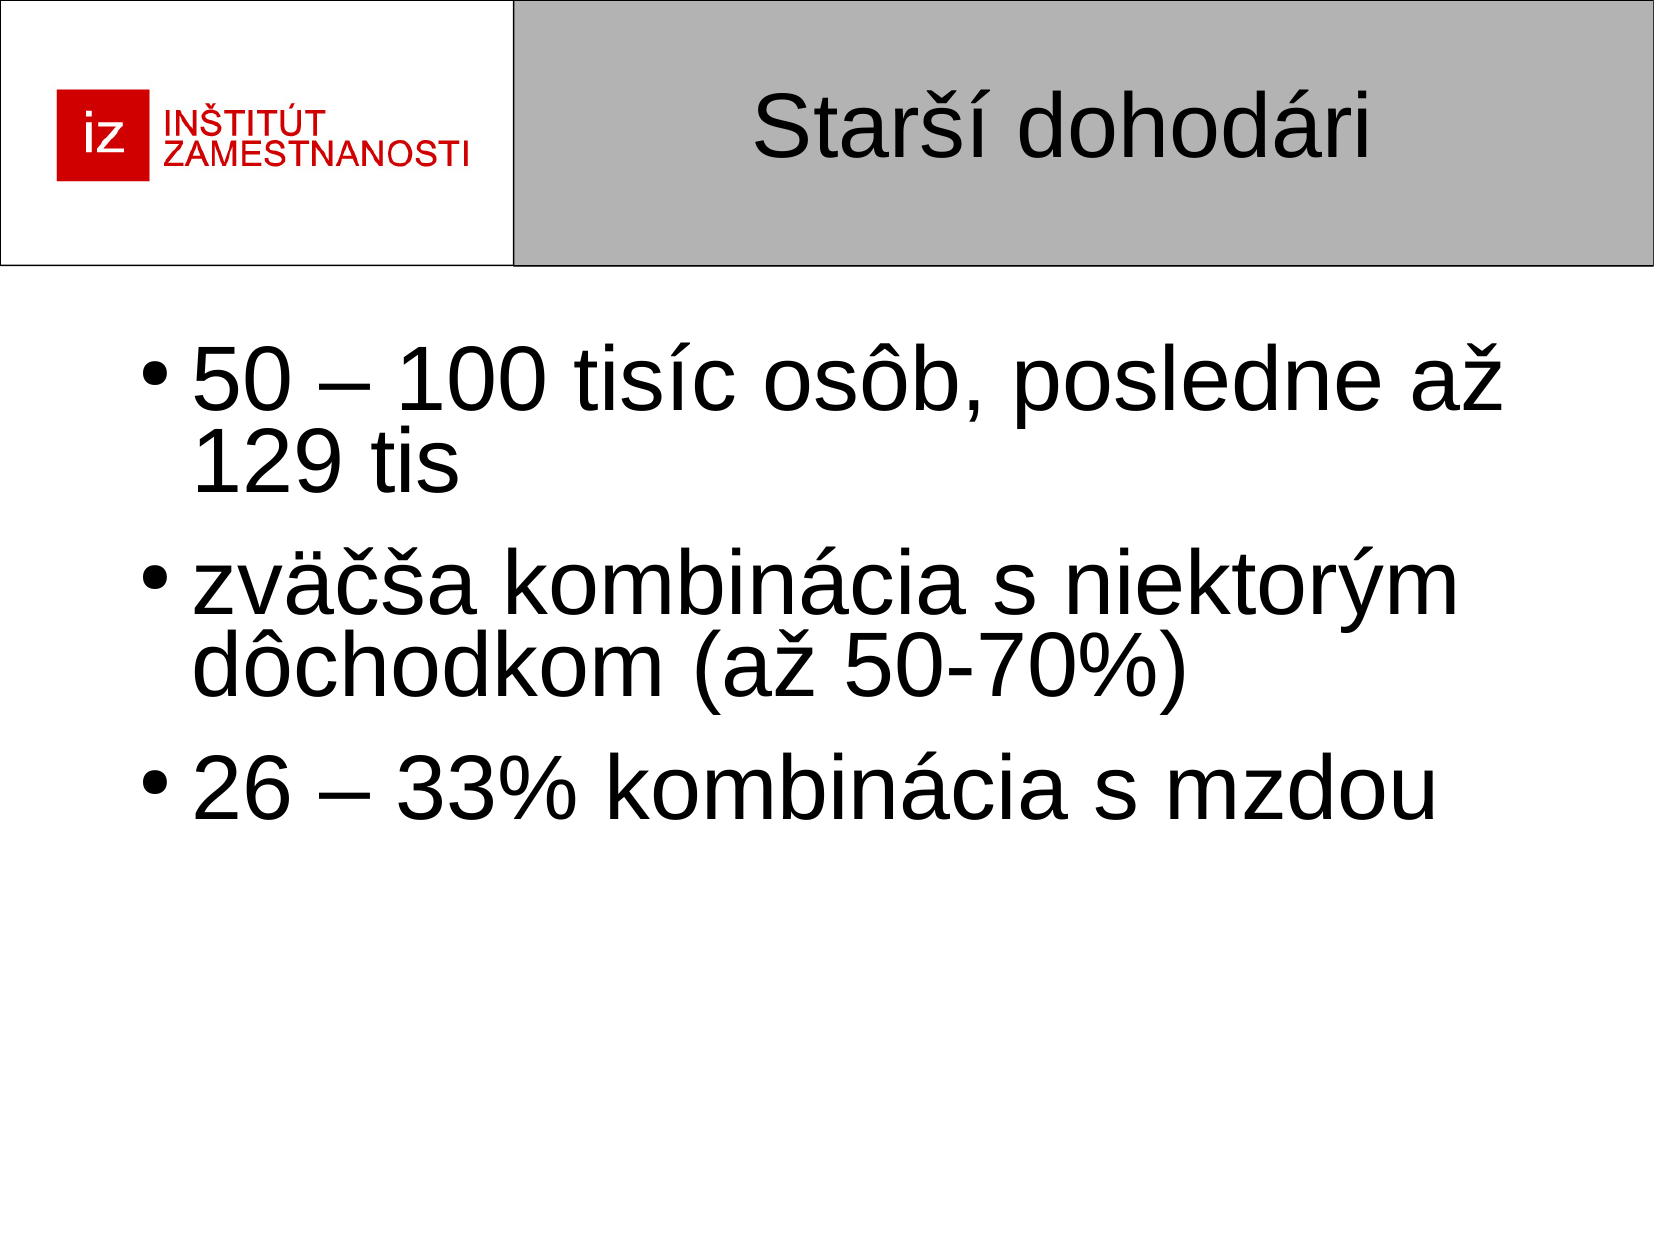

# Starší dohodári
50 – 100 tisíc osôb, posledne až 129 tis
zväčša kombinácia s niektorým dôchodkom (až 50-70%)
26 – 33% kombinácia s mzdou